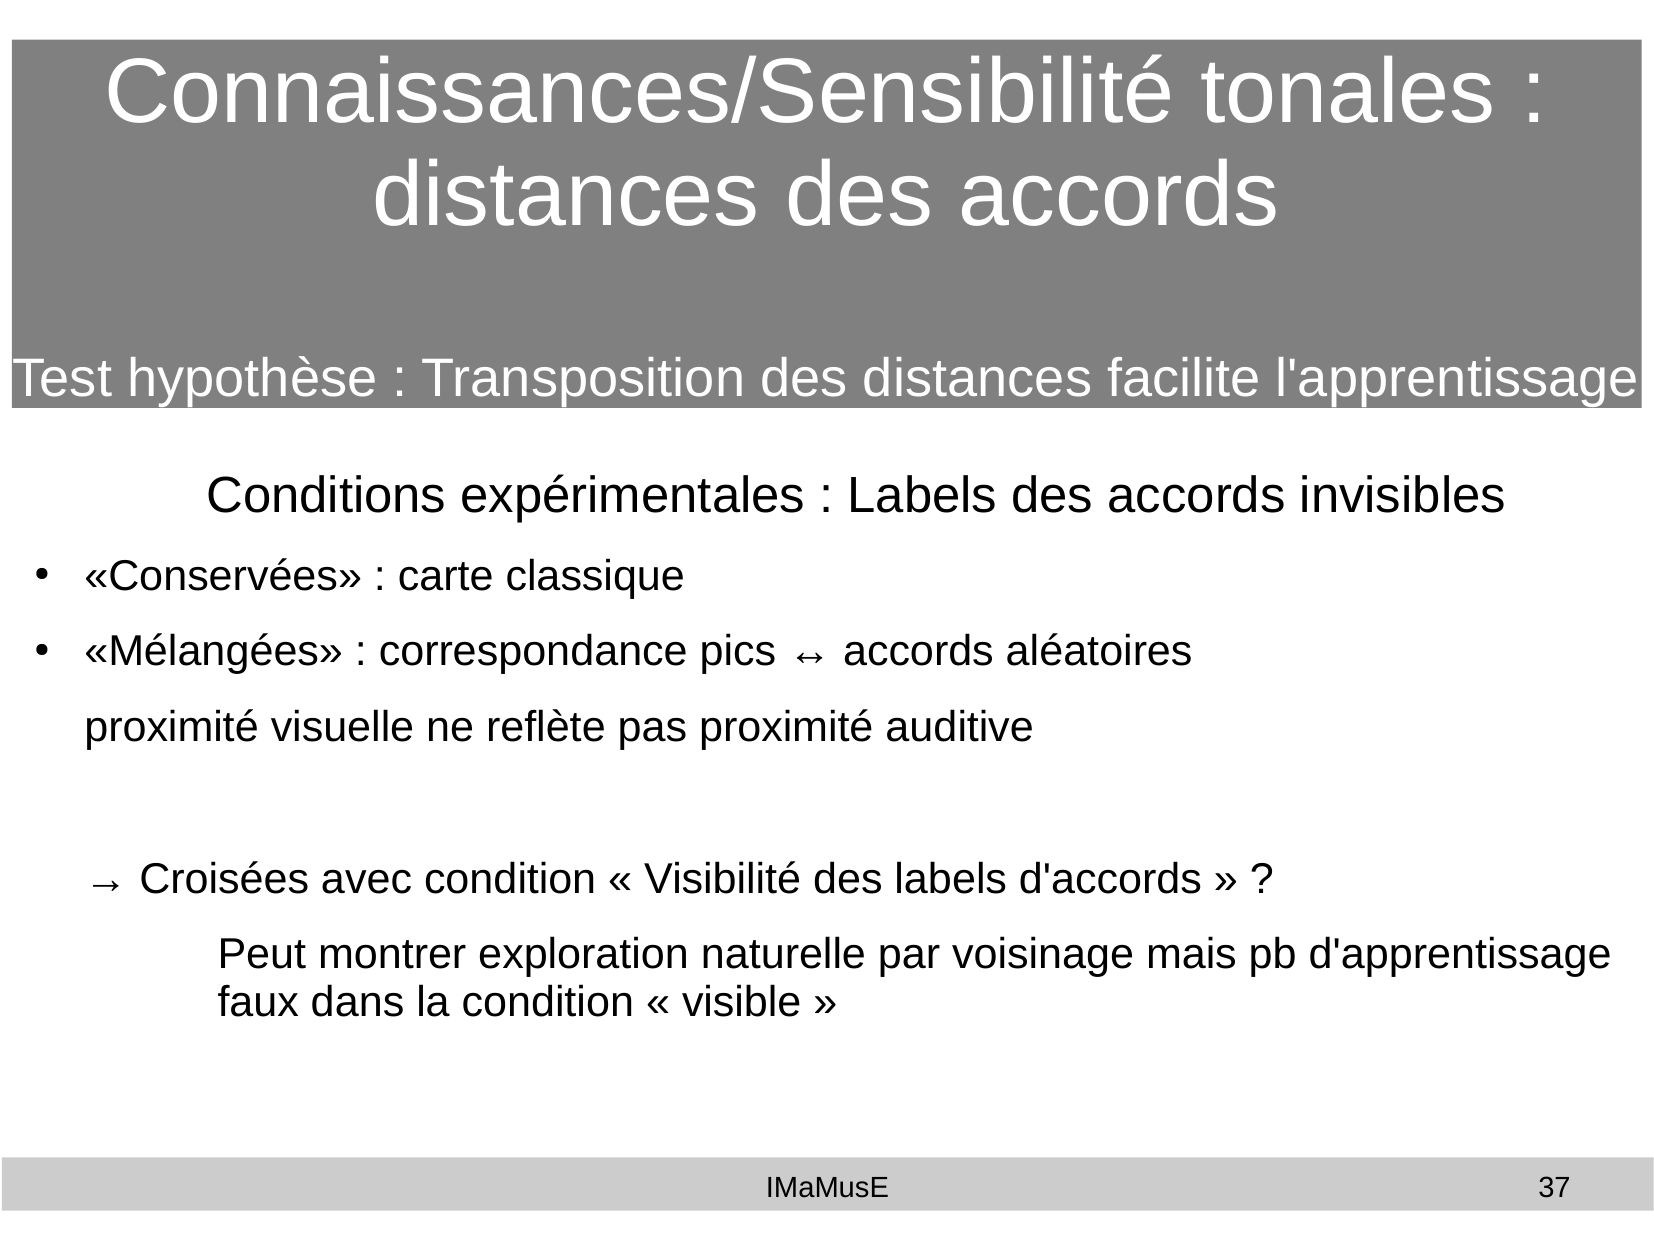

# Connaissances/Sensibilité tonales : distances des accords Test hypothèse : Transposition des distances facilite l'apprentissage
Conditions expérimentales : Labels des accords invisibles
«Conservées» : carte classique
«Mélangées» : correspondance pics ↔ accords aléatoires
proximité visuelle ne reflète pas proximité auditive
→ Croisées avec condition « Visibilité des labels d'accords » ?
Peut montrer exploration naturelle par voisinage mais pb d'apprentissage faux dans la condition « visible »
Imamuse
37